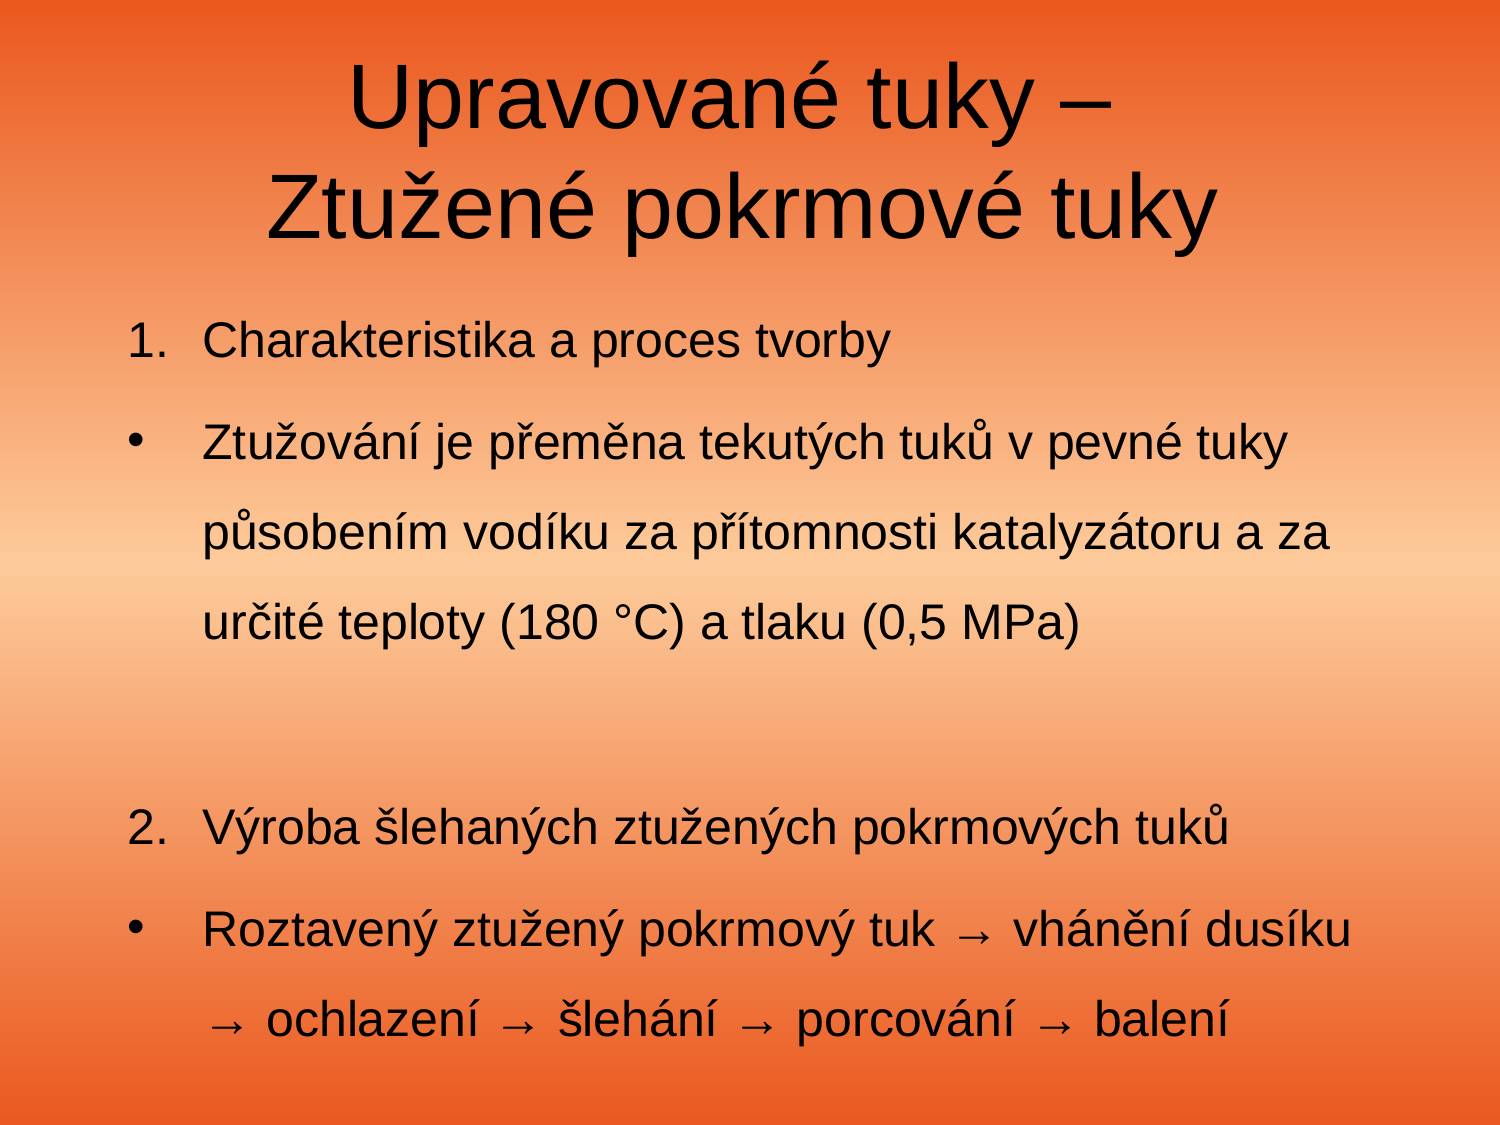

# Upravované tuky – Ztužené pokrmové tuky
Charakteristika a proces tvorby
Ztužování je přeměna tekutých tuků v pevné tuky působením vodíku za přítomnosti katalyzátoru a za určité teploty (180 °C) a tlaku (0,5 MPa)
Výroba šlehaných ztužených pokrmových tuků
Roztavený ztužený pokrmový tuk → vhánění dusíku → ochlazení → šlehání → porcování → balení